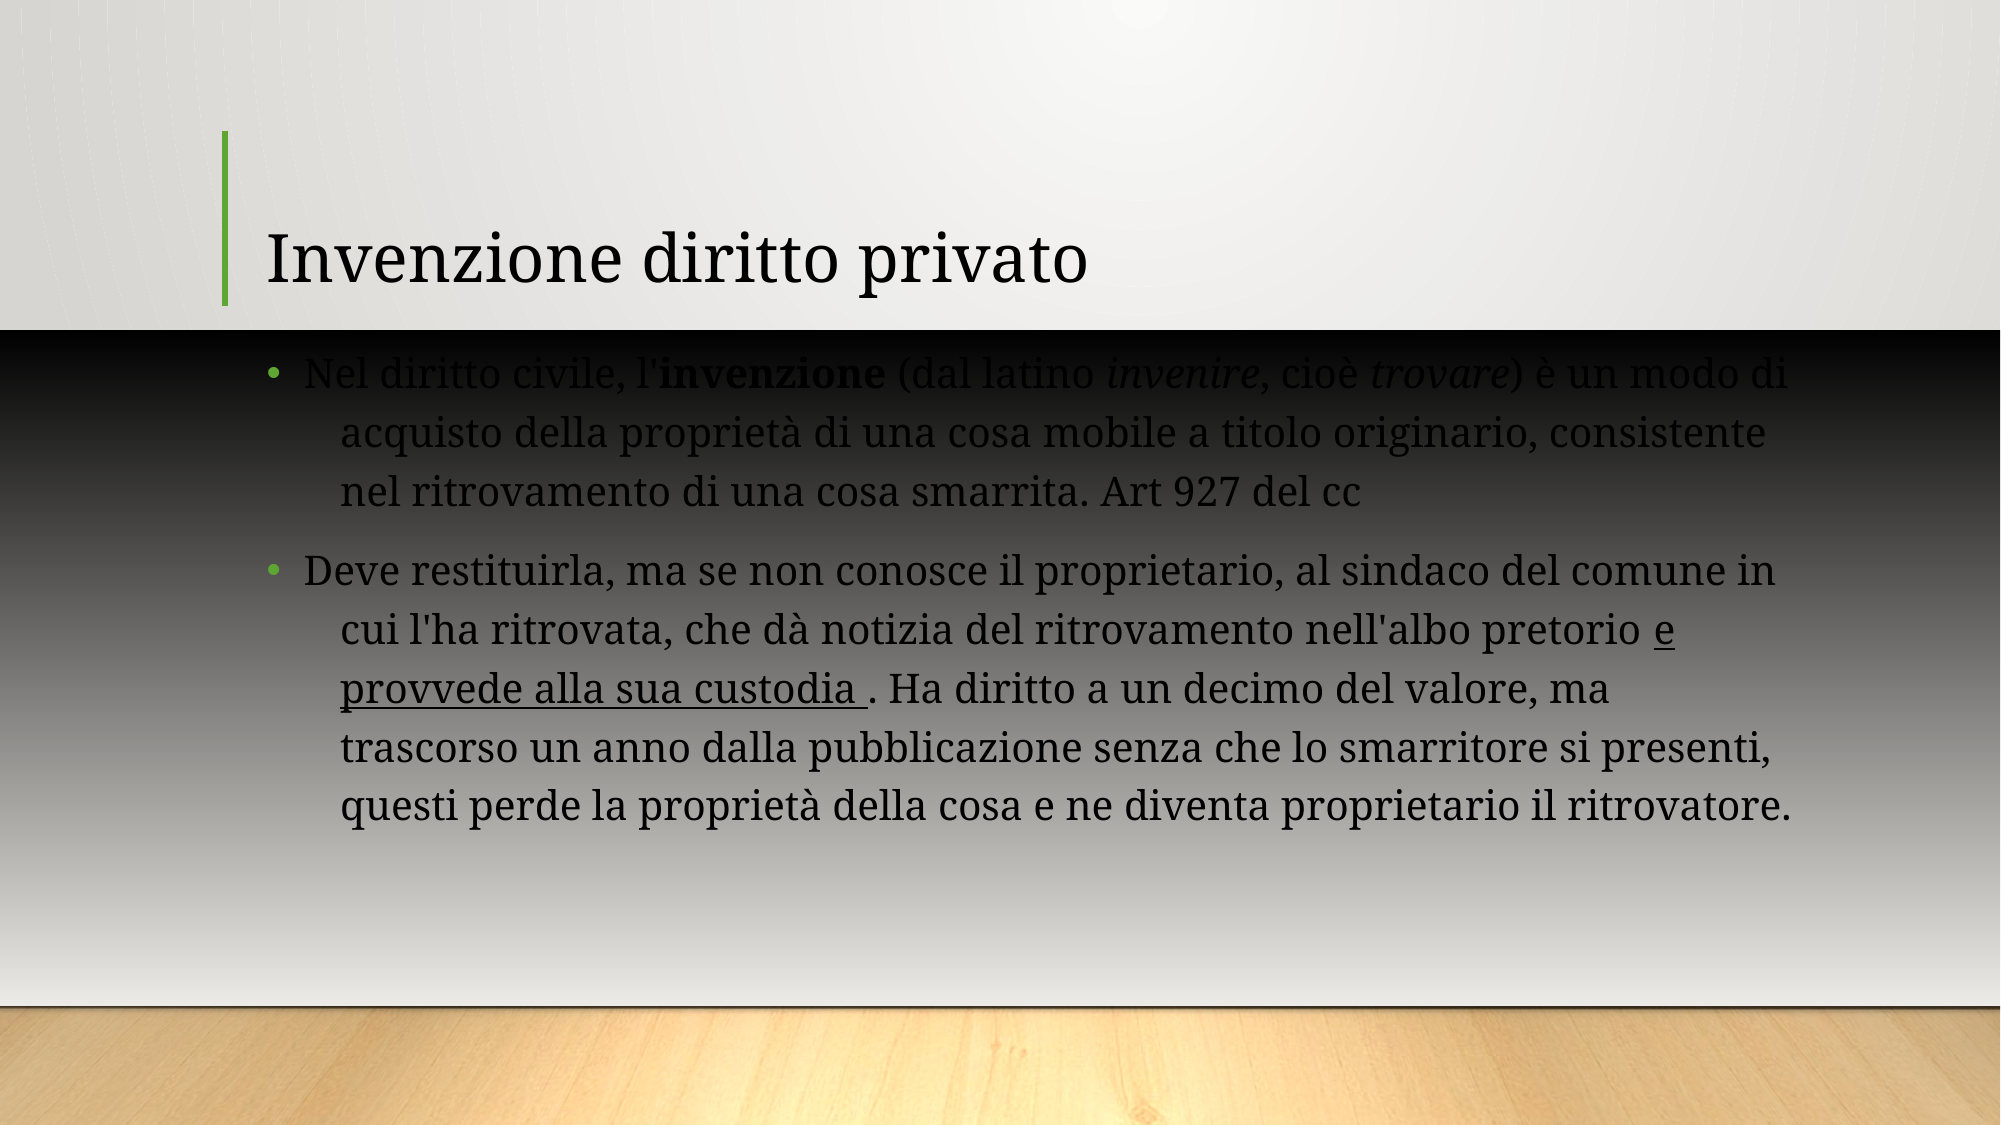

# Invenzione diritto privato
Nel diritto civile, l'invenzione (dal latino invenire, cioè trovare) è un modo di acquisto della proprietà di una cosa mobile a titolo originario, consistente nel ritrovamento di una cosa smarrita. Art 927 del cc
Deve restituirla, ma se non conosce il proprietario, al sindaco del comune in cui l'ha ritrovata, che dà notizia del ritrovamento nell'albo pretorio e provvede alla sua custodia . Ha diritto a un decimo del valore, ma trascorso un anno dalla pubblicazione senza che lo smarritore si presenti, questi perde la proprietà della cosa e ne diventa proprietario il ritrovatore.